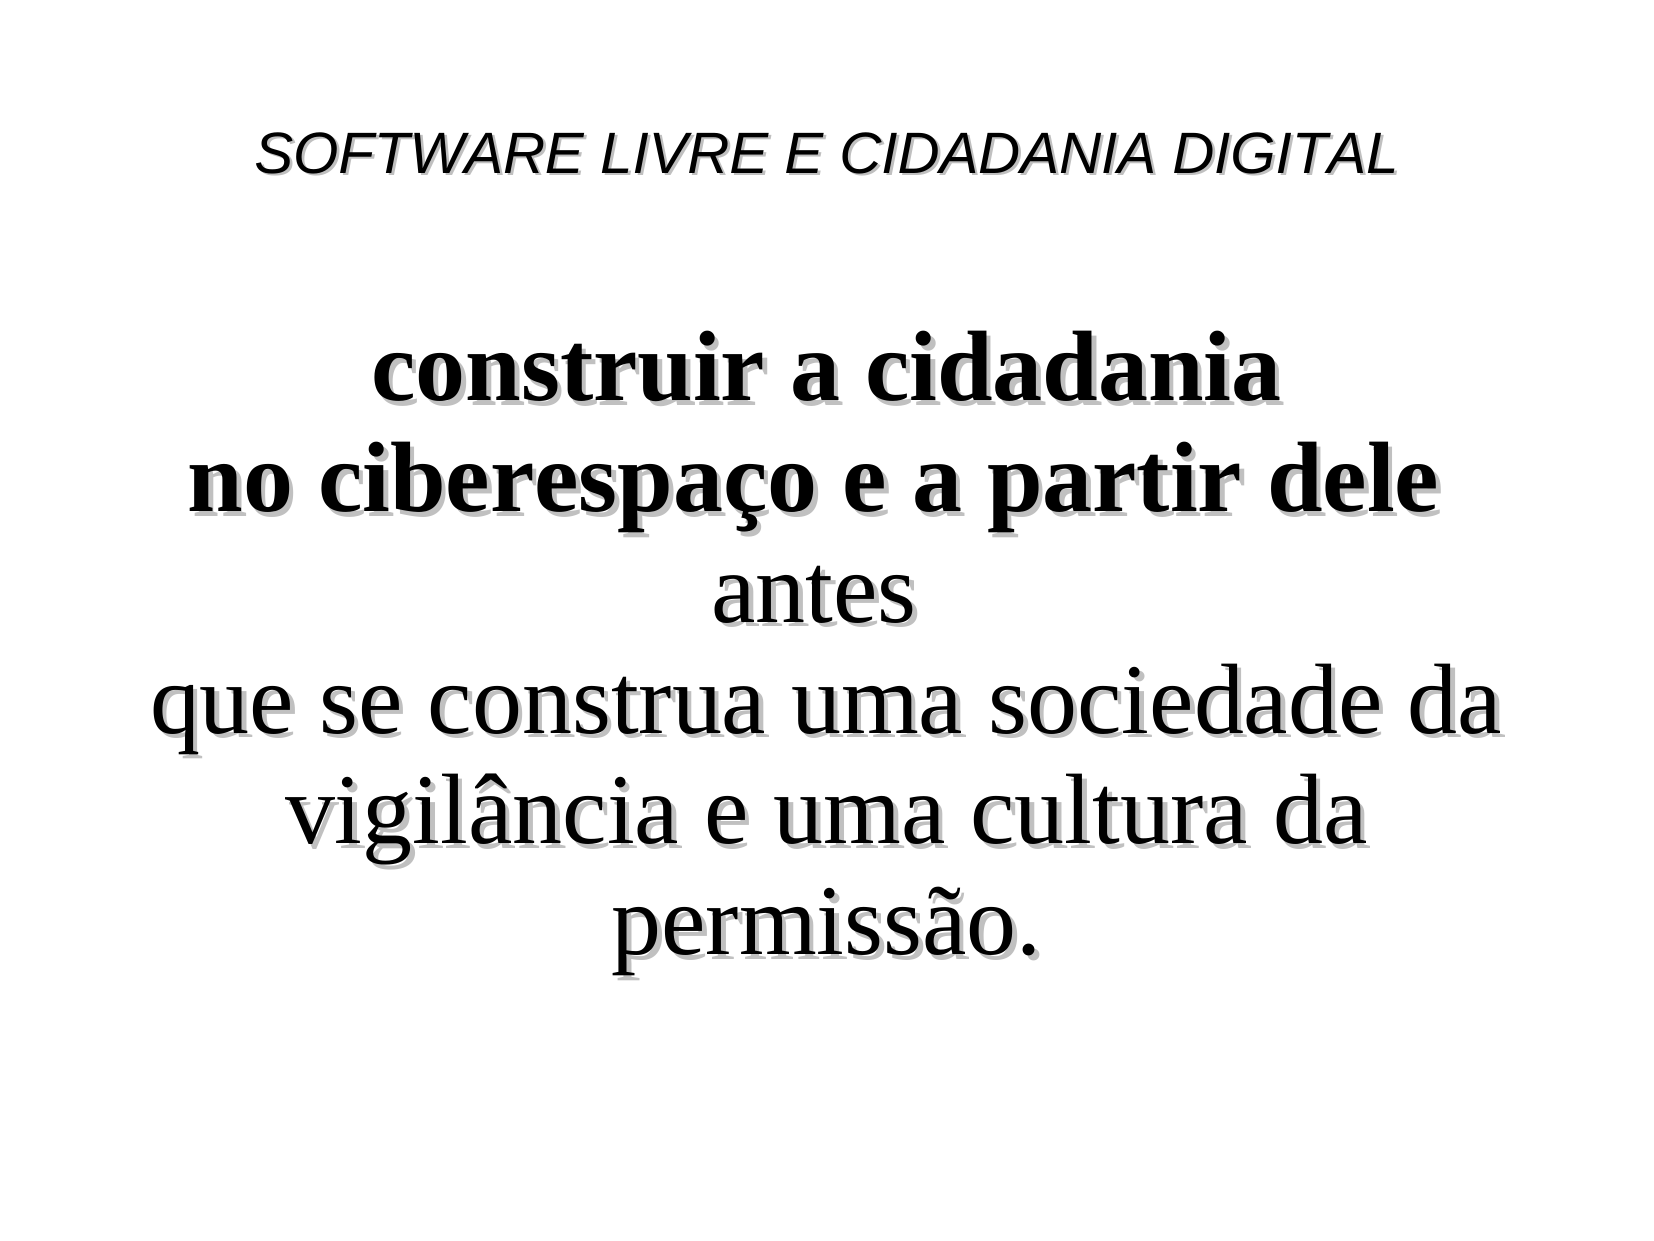

# SOFTWARE LIVRE E CIDADANIA DIGITAL
construir a cidadania
no ciberespaço e a partir dele
antes
que se construa uma sociedade da vigilância e uma cultura da permissão.